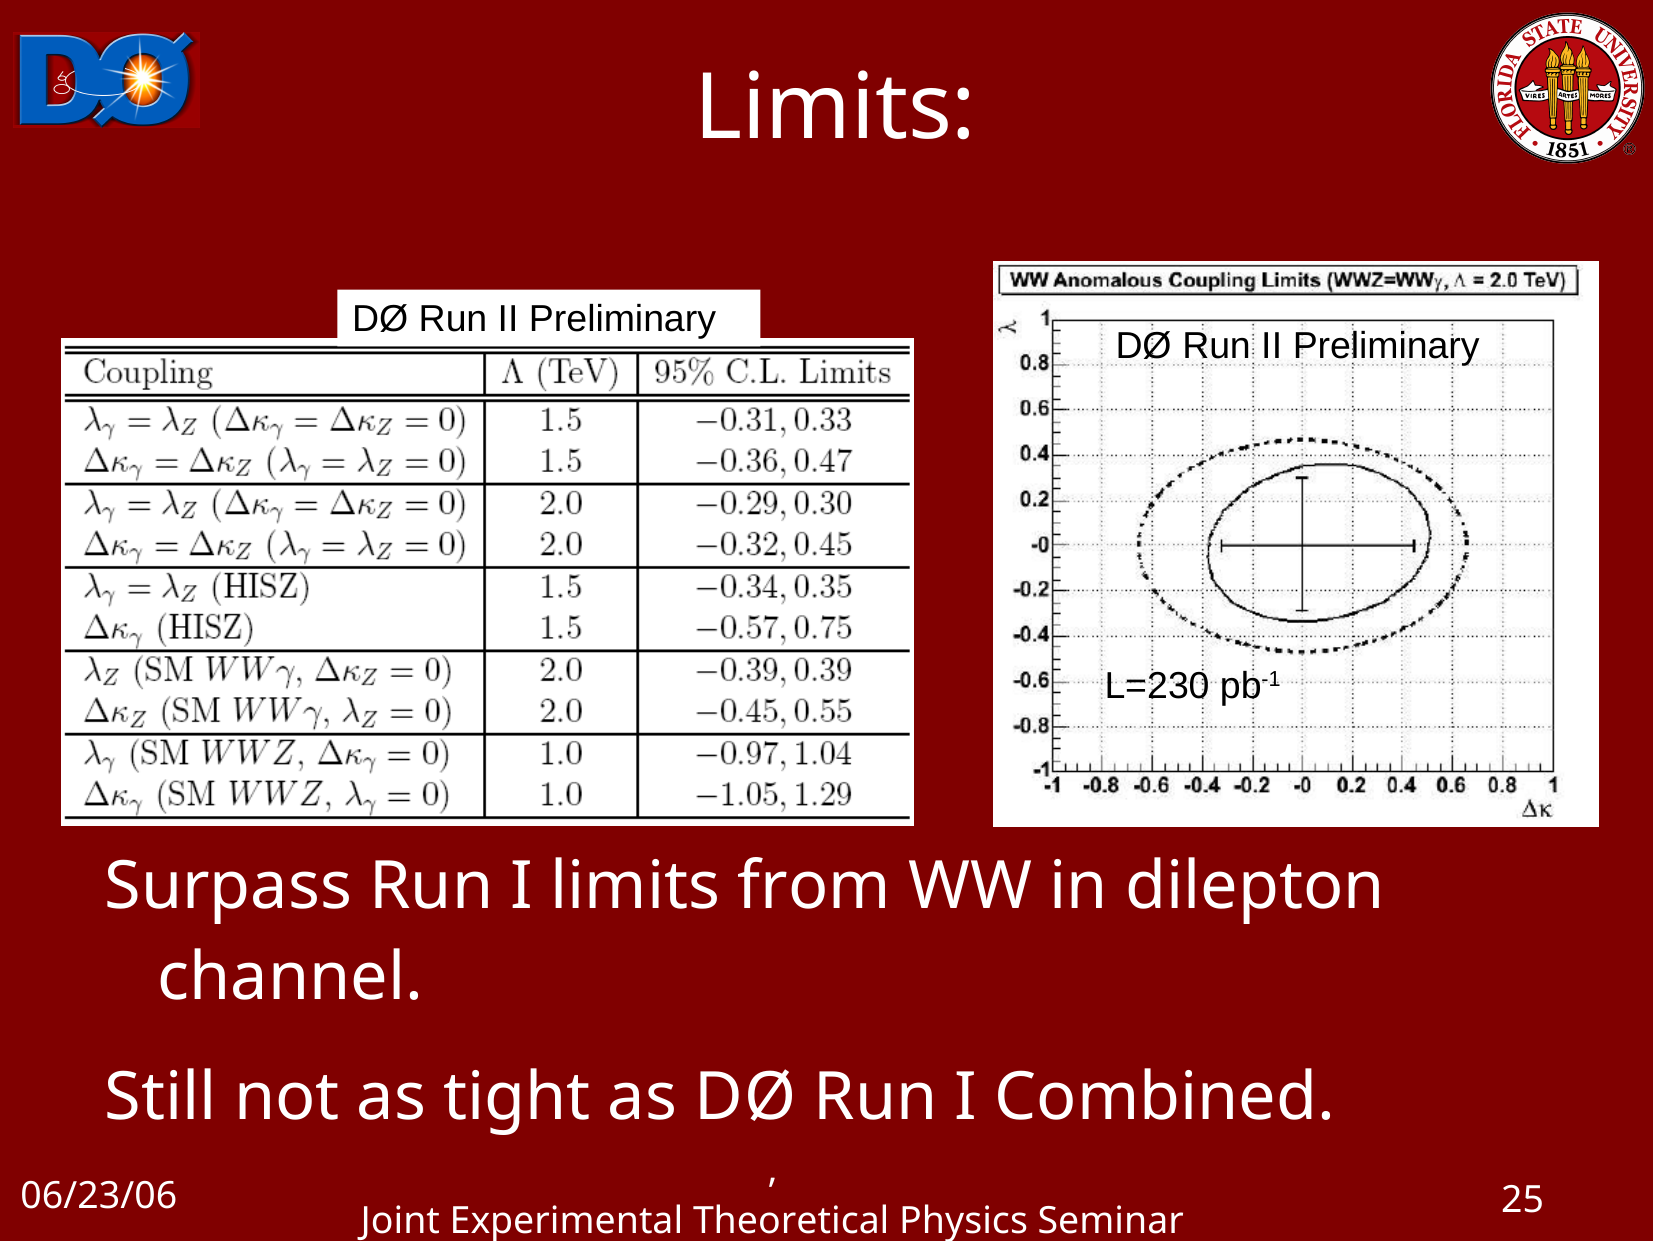

# Limits:
DØ Run II Preliminary
DØ Run II Preliminary
L=230 pb-1
DØ Run II Preliminary
Surpass Run I limits from WW in dilepton channel.
Still not as tight as DØ Run I Combined.